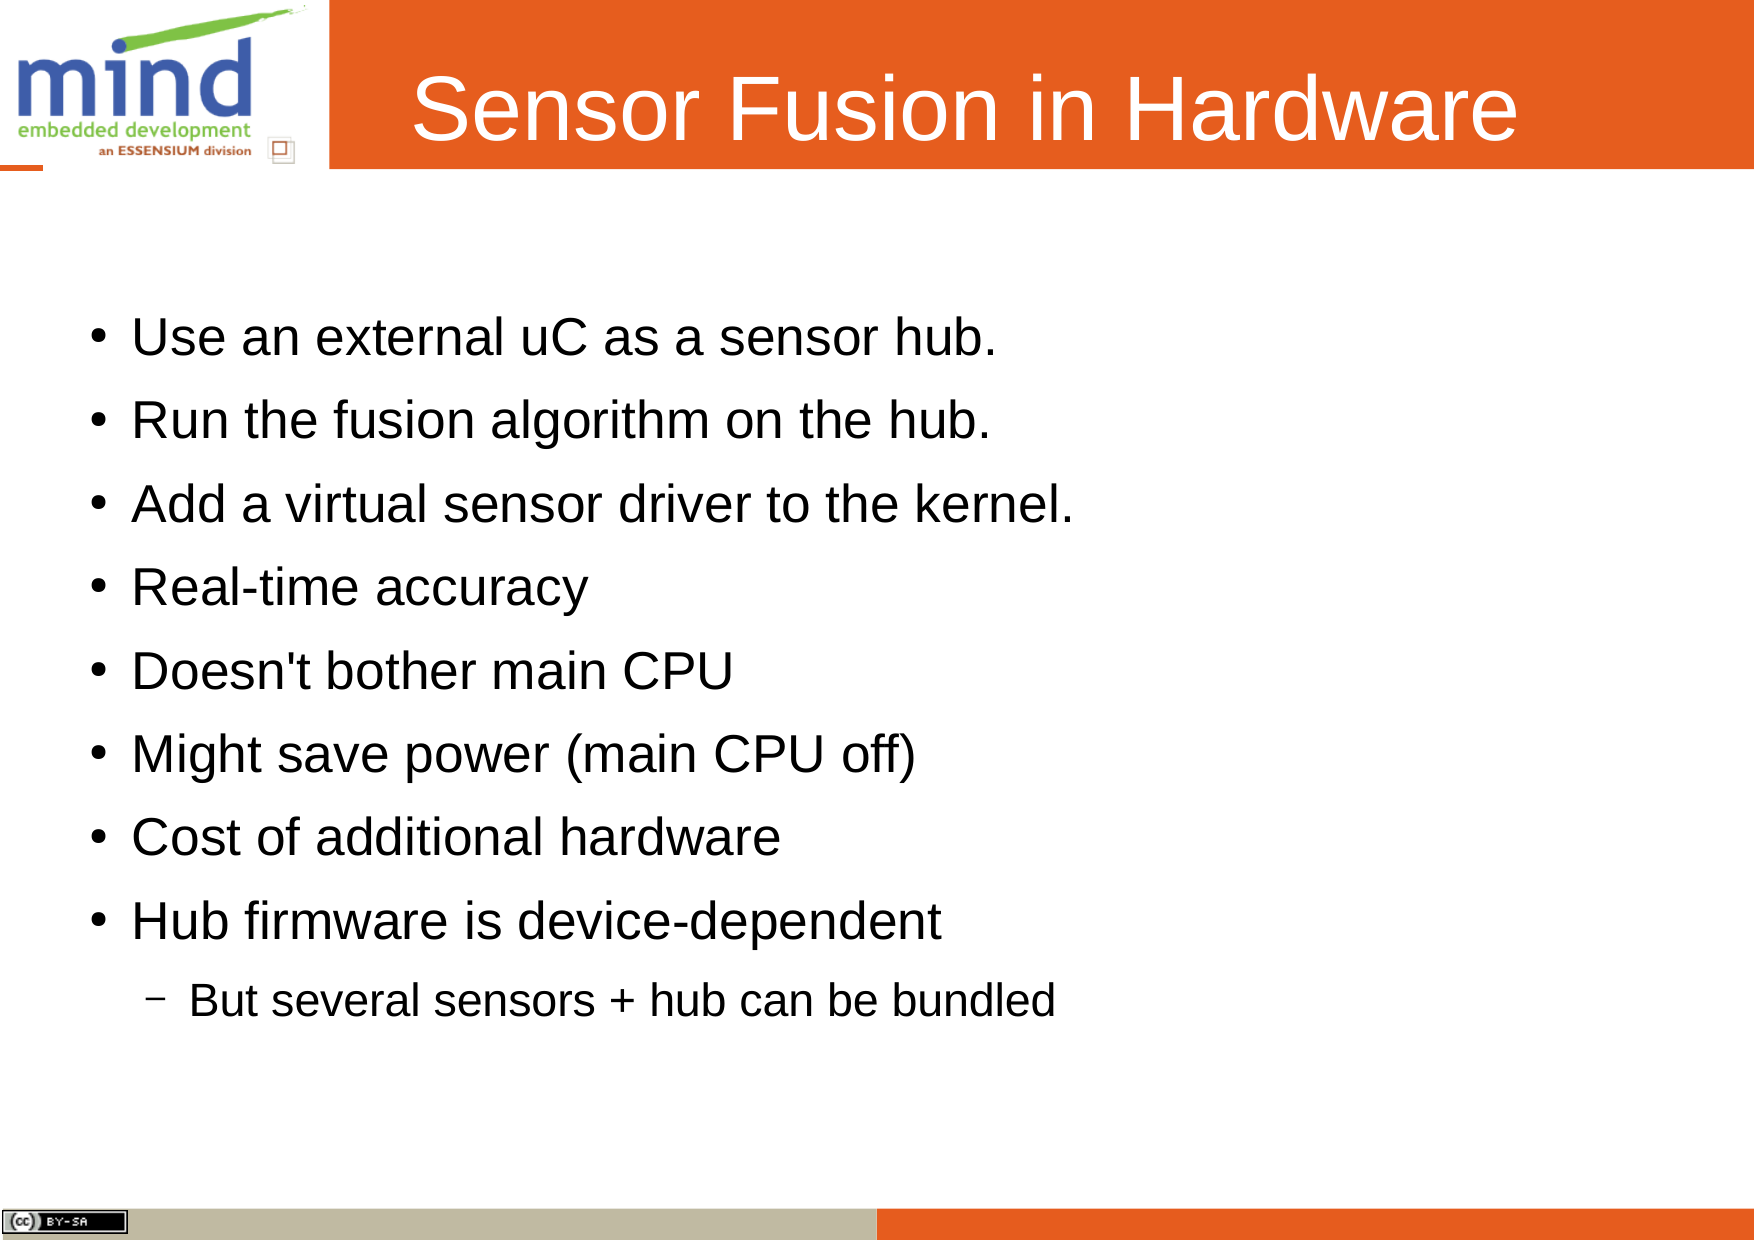

# Sensor Fusion in Hardware
Use an external uC as a sensor hub.
Run the fusion algorithm on the hub.
Add a virtual sensor driver to the kernel.
Real-time accuracy
Doesn't bother main CPU
Might save power (main CPU off)
Cost of additional hardware
Hub firmware is device-dependent
But several sensors + hub can be bundled